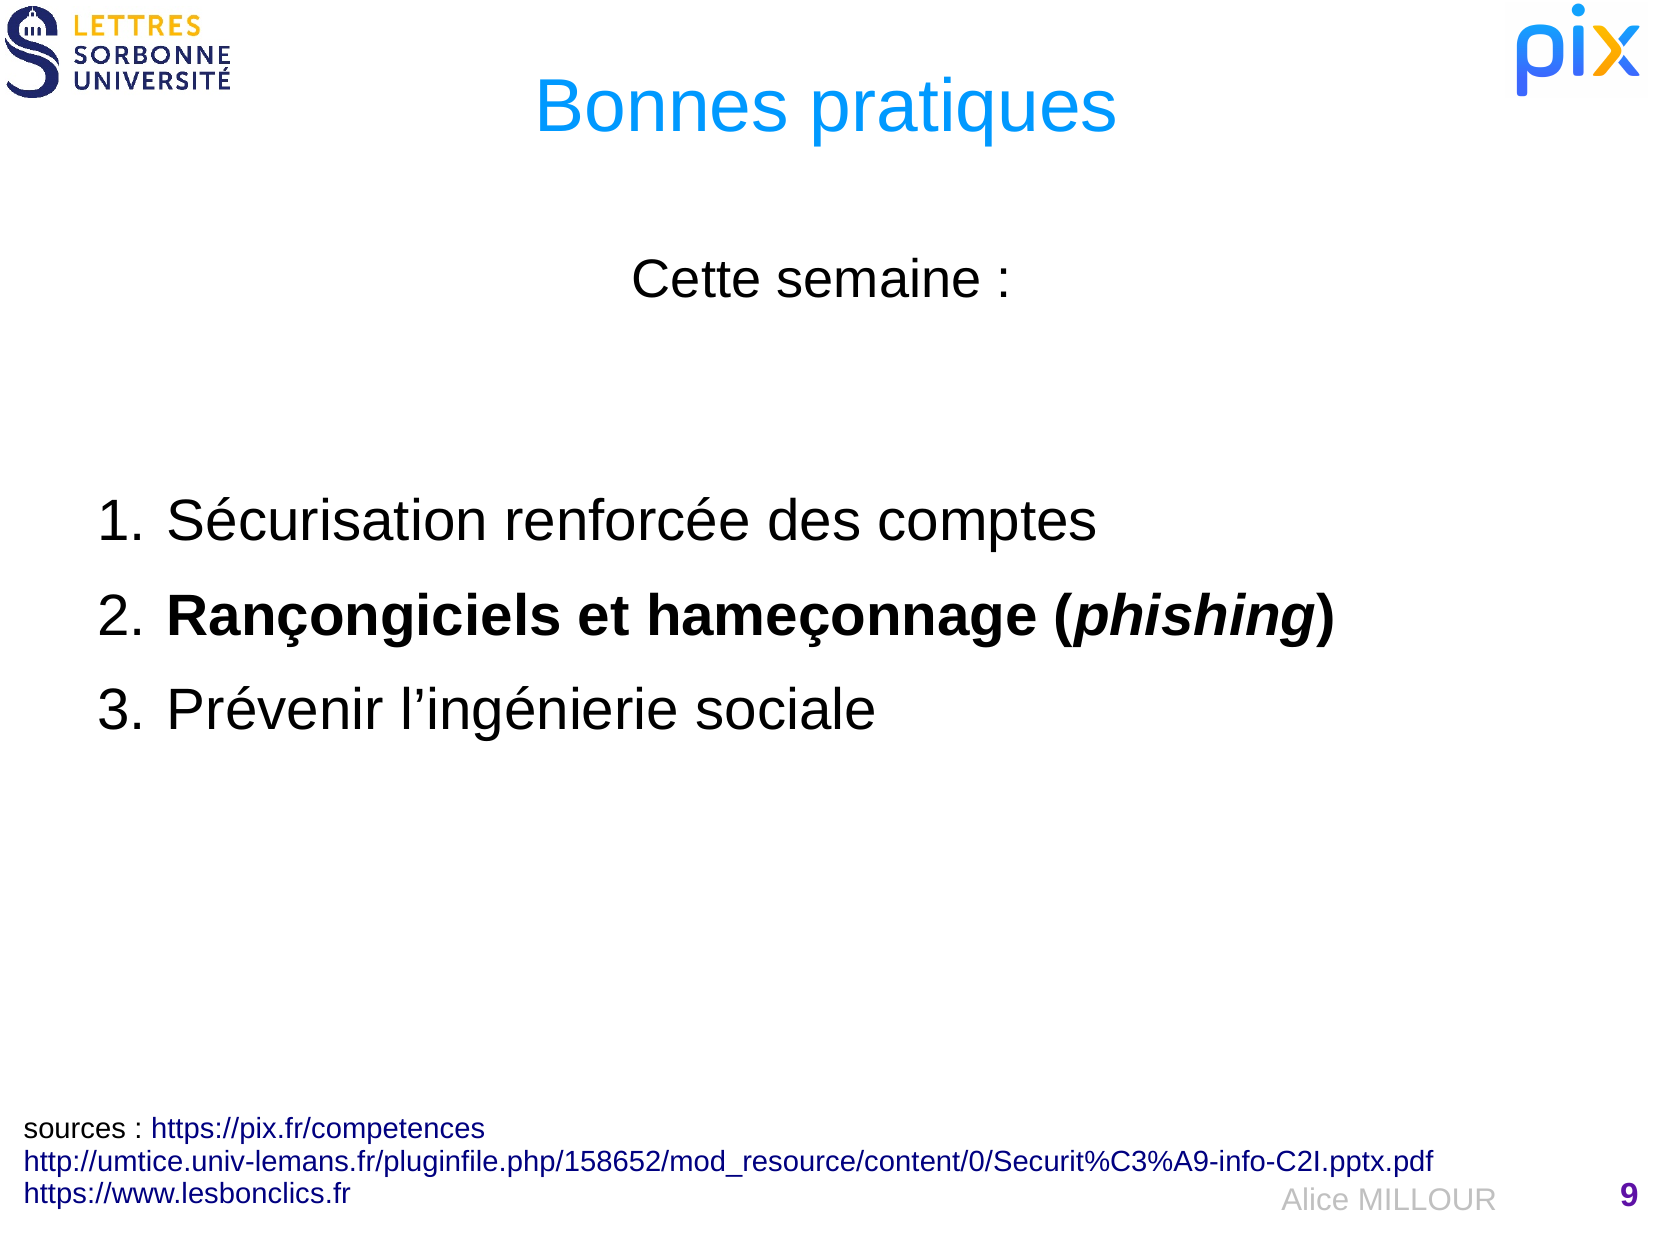

# Bonnes pratiques
 Sécurisation renforcée des comptes
 Rançongiciels et hameçonnage (phishing)
 Prévenir l’ingénierie sociale
Cette semaine :
	sources : https://pix.fr/competences
	http://umtice.univ-lemans.fr/pluginfile.php/158652/mod_resource/content/0/Securit%C3%A9-info-C2I.pptx.pdf
	https://www.lesbonclics.fr